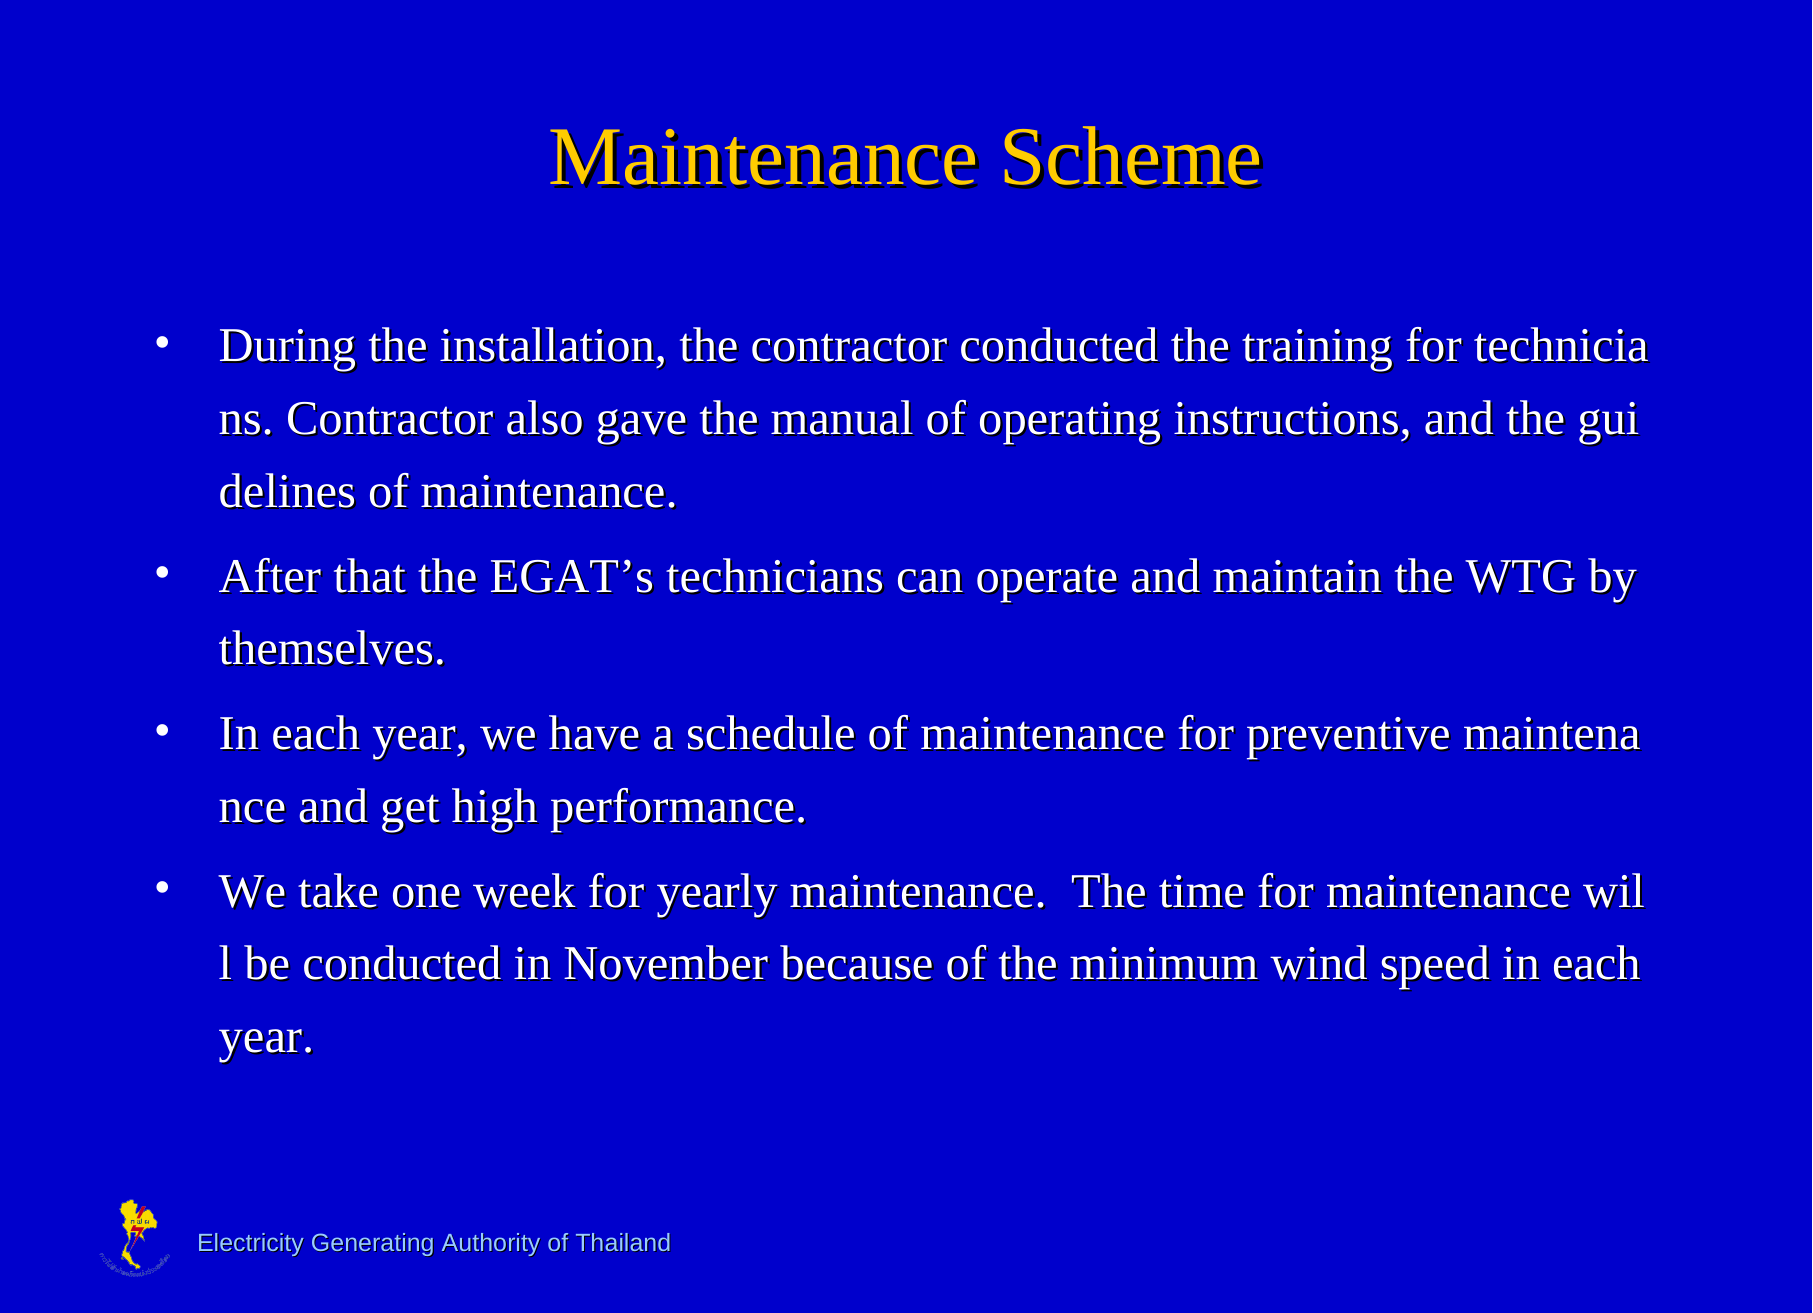

# Maintenance Scheme
During the installation, the contractor conducted the training for technicians. Contractor also gave the manual of operating instructions, and the guidelines of maintenance.
After that the EGAT’s technicians can operate and maintain the WTG by themselves.
In each year, we have a schedule of maintenance for preventive maintenance and get high performance.
We take one week for yearly maintenance. The time for maintenance will be conducted in November because of the minimum wind speed in each year.